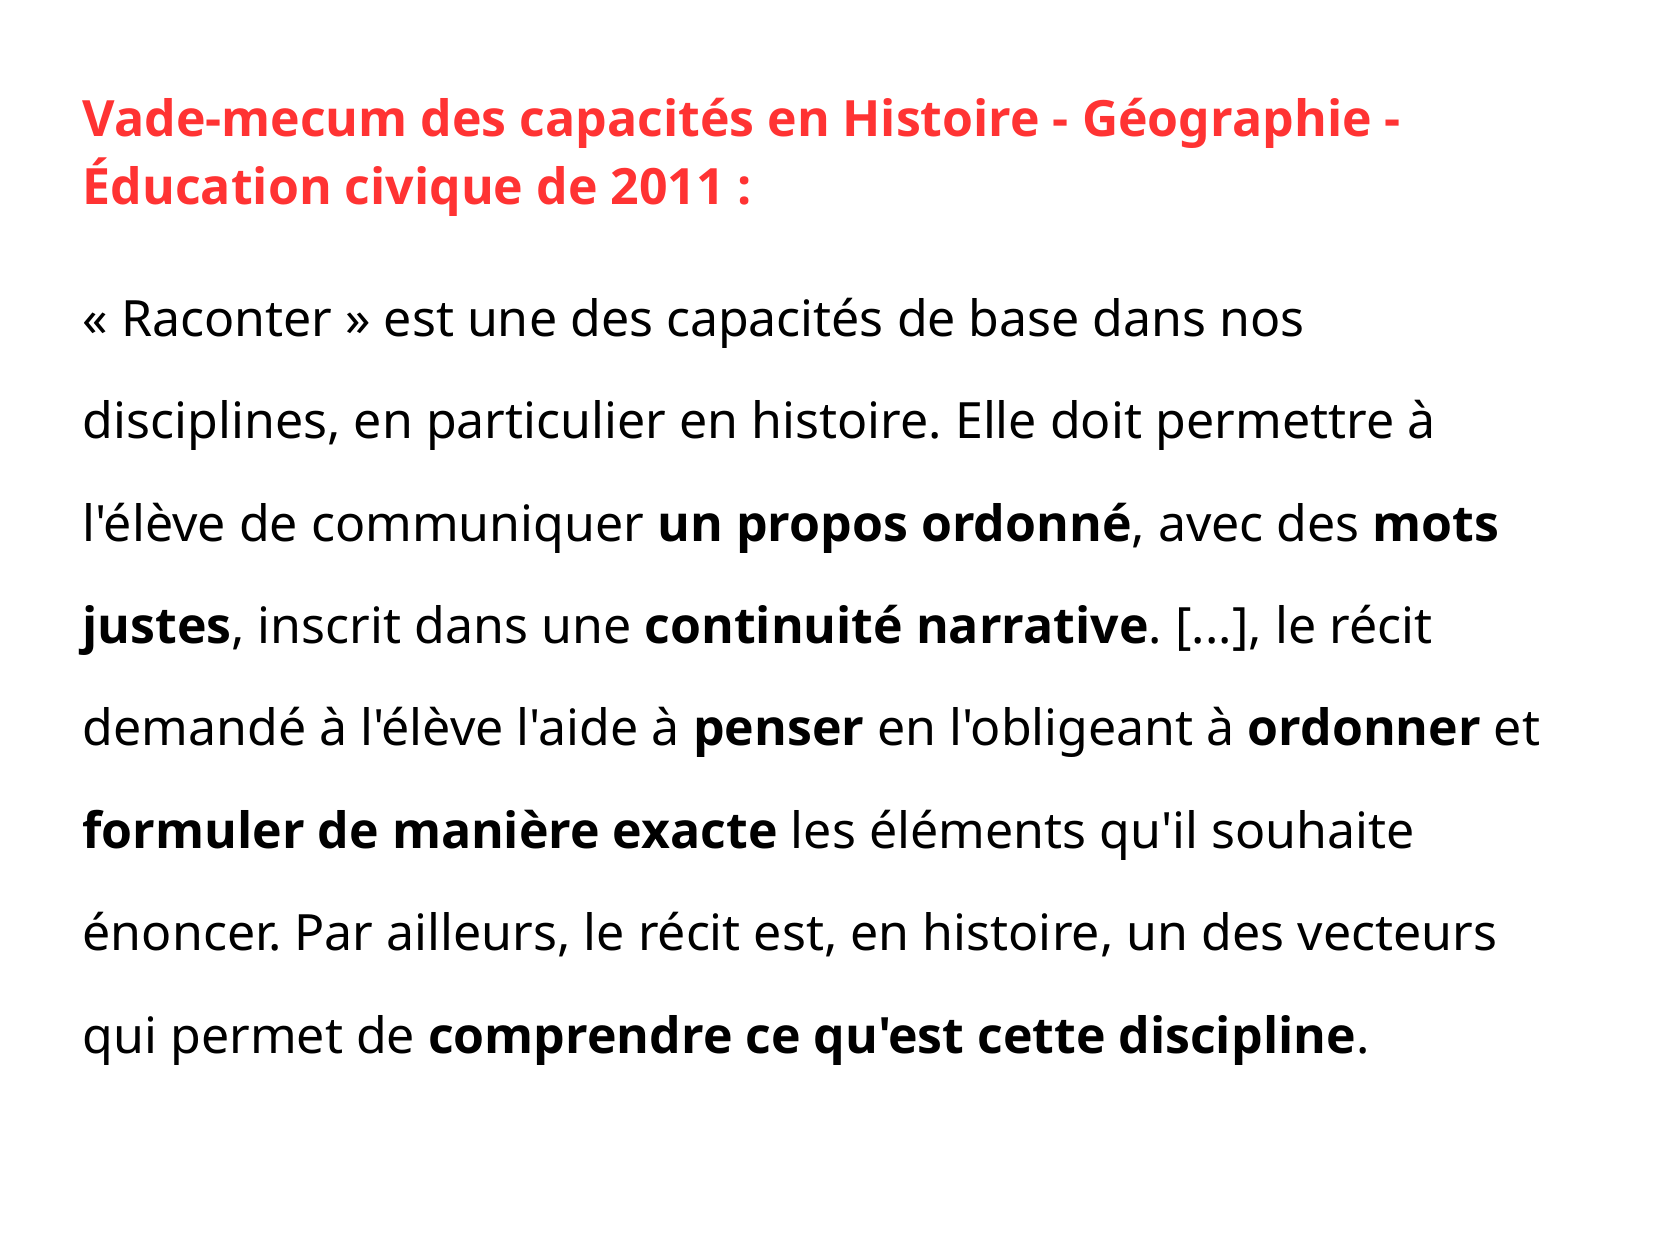

# Vade-mecum des capacités en Histoire - Géographie - Éducation civique de 2011 :
« Raconter » est une des capacités de base dans nos disciplines, en particulier en histoire. Elle doit permettre à l'élève de communiquer un propos ordonné, avec des mots justes, inscrit dans une continuité narrative. [...], le récit demandé à l'élève l'aide à penser en l'obligeant à ordonner et formuler de manière exacte les éléments qu'il souhaite énoncer. Par ailleurs, le récit est, en histoire, un des vecteurs qui permet de comprendre ce qu'est cette discipline.